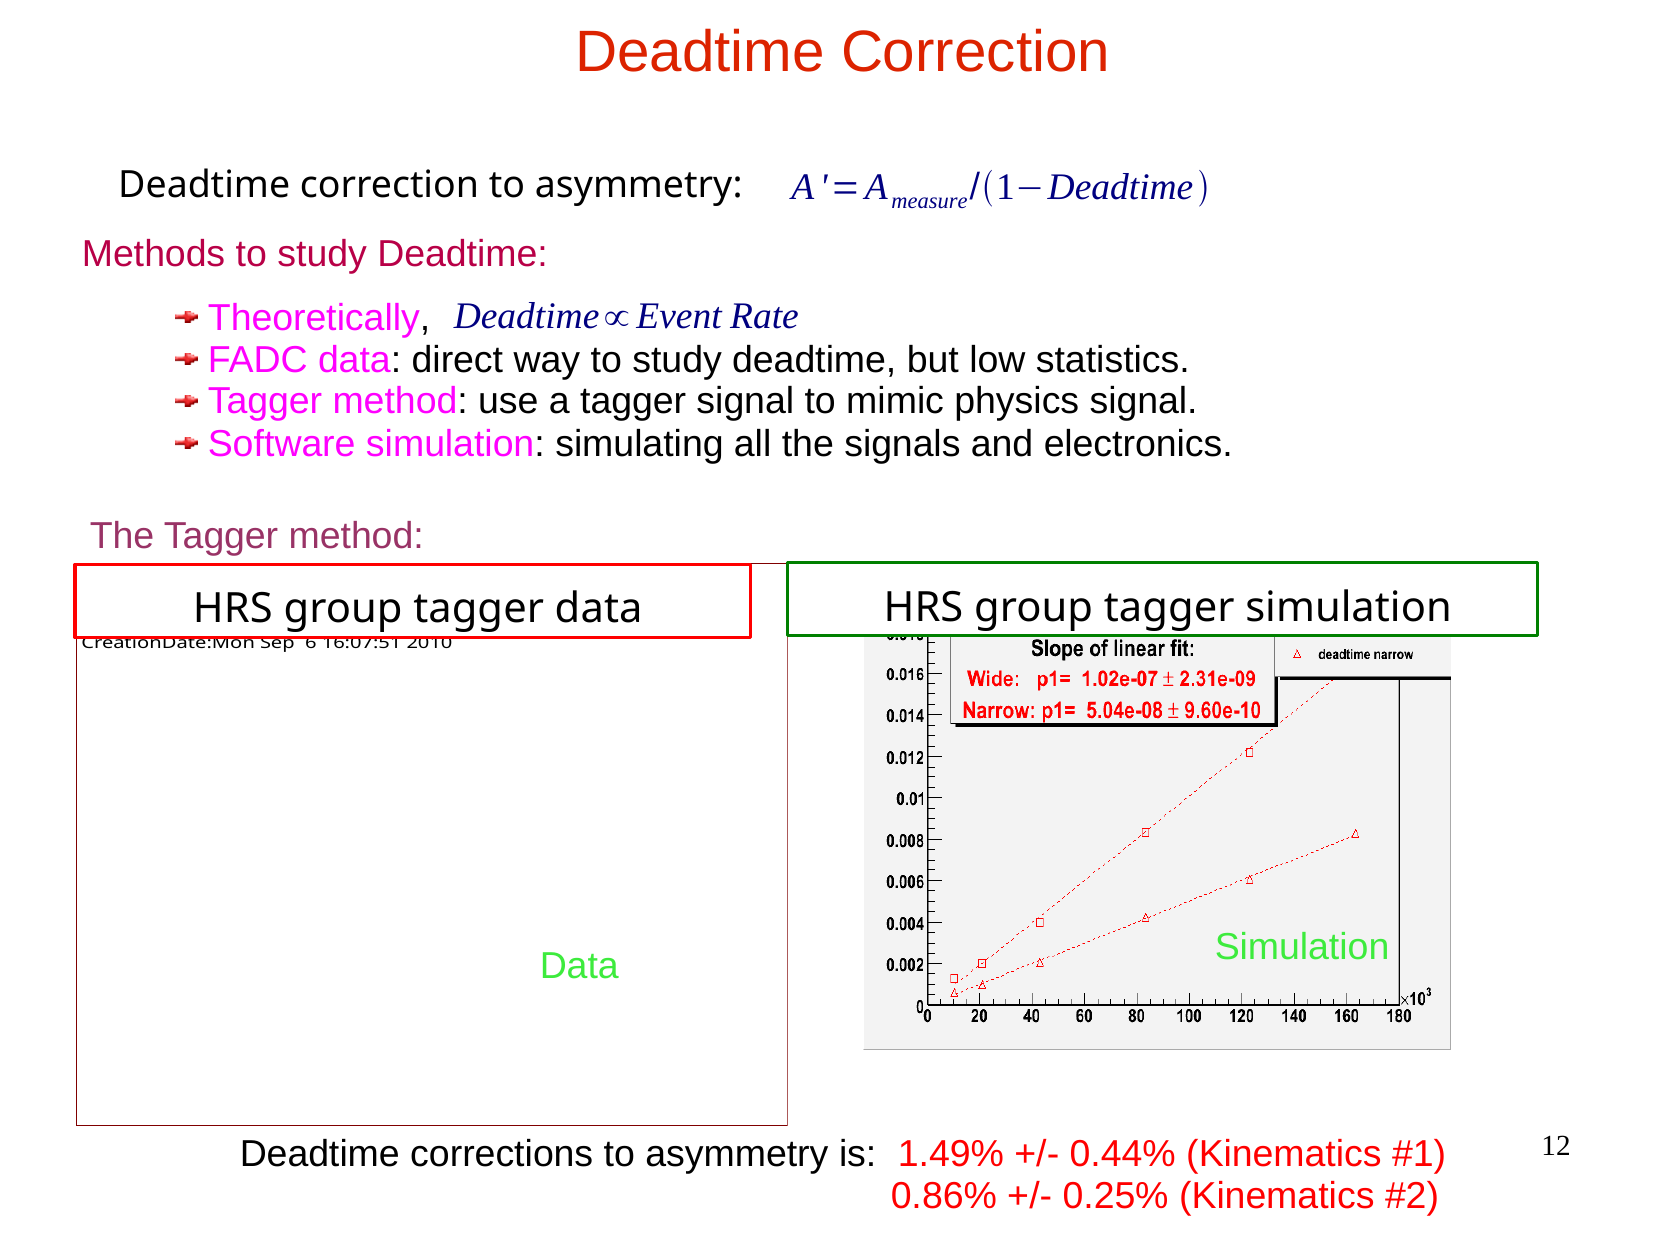

Deadtime Correction
 Deadtime correction to asymmetry:
Methods to study Deadtime:
 Theoretically,
 FADC data: direct way to study deadtime, but low statistics.
 Tagger method: use a tagger signal to mimic physics signal.
 Software simulation: simulating all the signals and electronics.
The Tagger method:
 HRS group tagger simulation
 HRS group tagger data
Simulation
Data
Deadtime corrections to asymmetry is: 1.49% +/- 0.44% (Kinematics #1)
 0.86% +/- 0.25% (Kinematics #2)
12
Deadtime corrections to asymmetry is: ~3% +/- 0.6% (Kinematics #1)
 ~1% +/- 0.2% (Kinematics #2)
 Deadtime correction to asymmetry:
 Theoretically,
 FADC data: direct way to study deadtime, but low statistics.
 Tagger method: use a tagger signal to mimic physics signal.
 Software simulation: simulating all the signals and electronics.